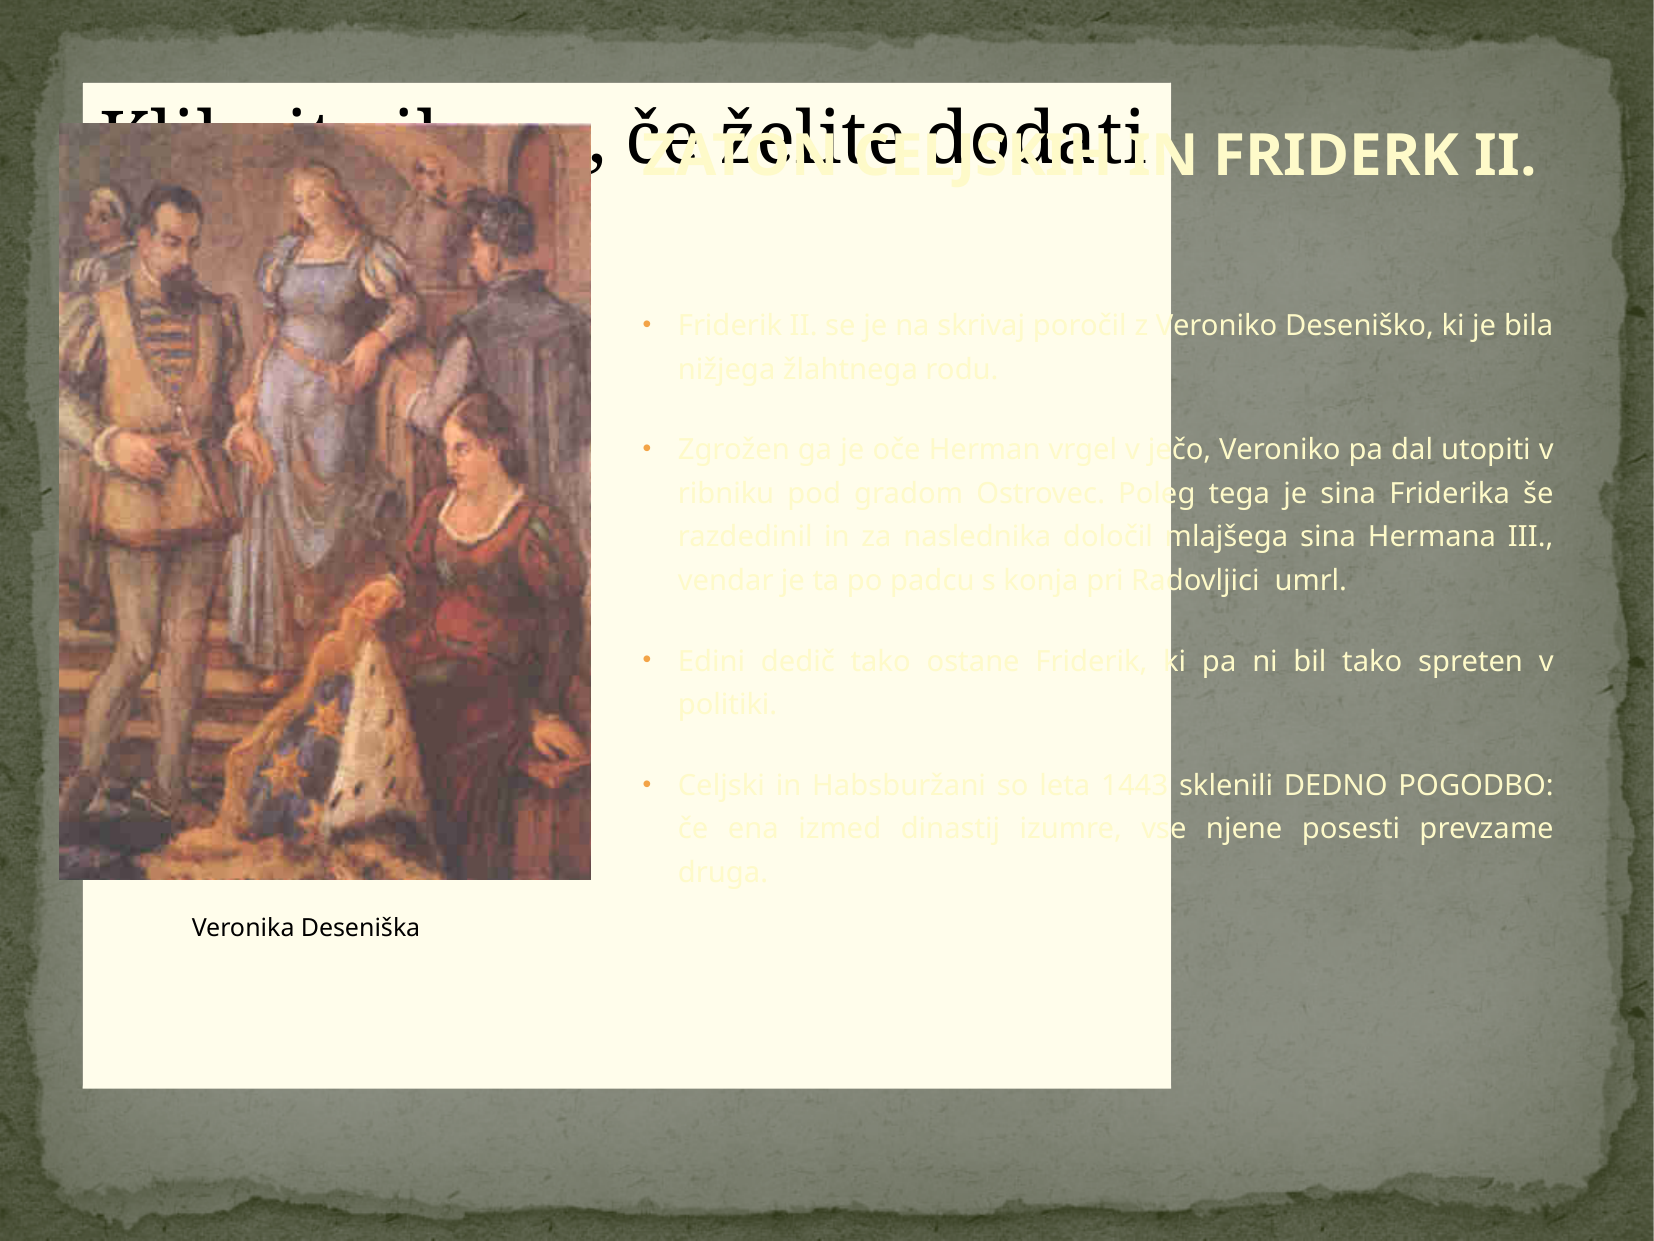

ZATON CELJSKIH IN FRIDERK II.
Friderik II. se je na skrivaj poročil z Veroniko Deseniško, ki je bila nižjega žlahtnega rodu.
Zgrožen ga je oče Herman vrgel v ječo, Veroniko pa dal utopiti v ribniku pod gradom Ostrovec. Poleg tega je sina Friderika še razdedinil in za naslednika določil mlajšega sina Hermana III., vendar je ta po padcu s konja pri Radovljici umrl.
Edini dedič tako ostane Friderik, ki pa ni bil tako spreten v politiki.
Celjski in Habsburžani so leta 1443 sklenili DEDNO POGODBO: če ena izmed dinastij izumre, vse njene posesti prevzame druga.
Veronika Deseniška